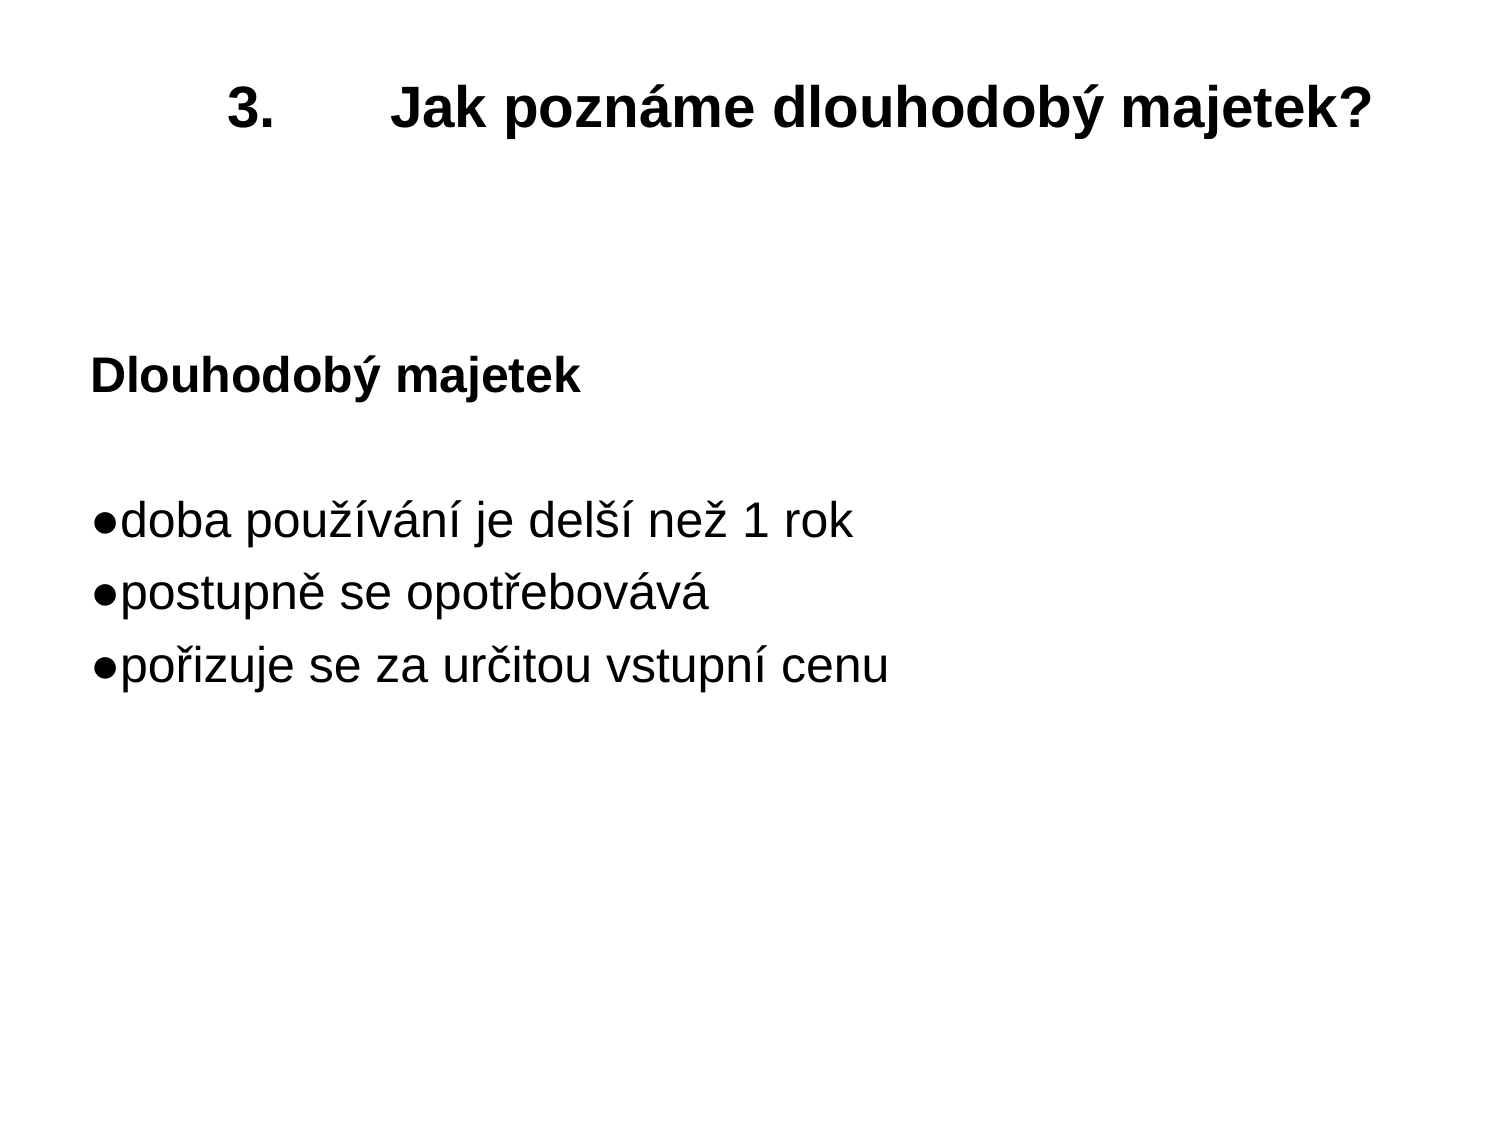

# 3.	Jak poznáme dlouhodobý majetek?
Dlouhodobý majetek
●doba používání je delší než 1 rok
●postupně se opotřebovává
●pořizuje se za určitou vstupní cenu